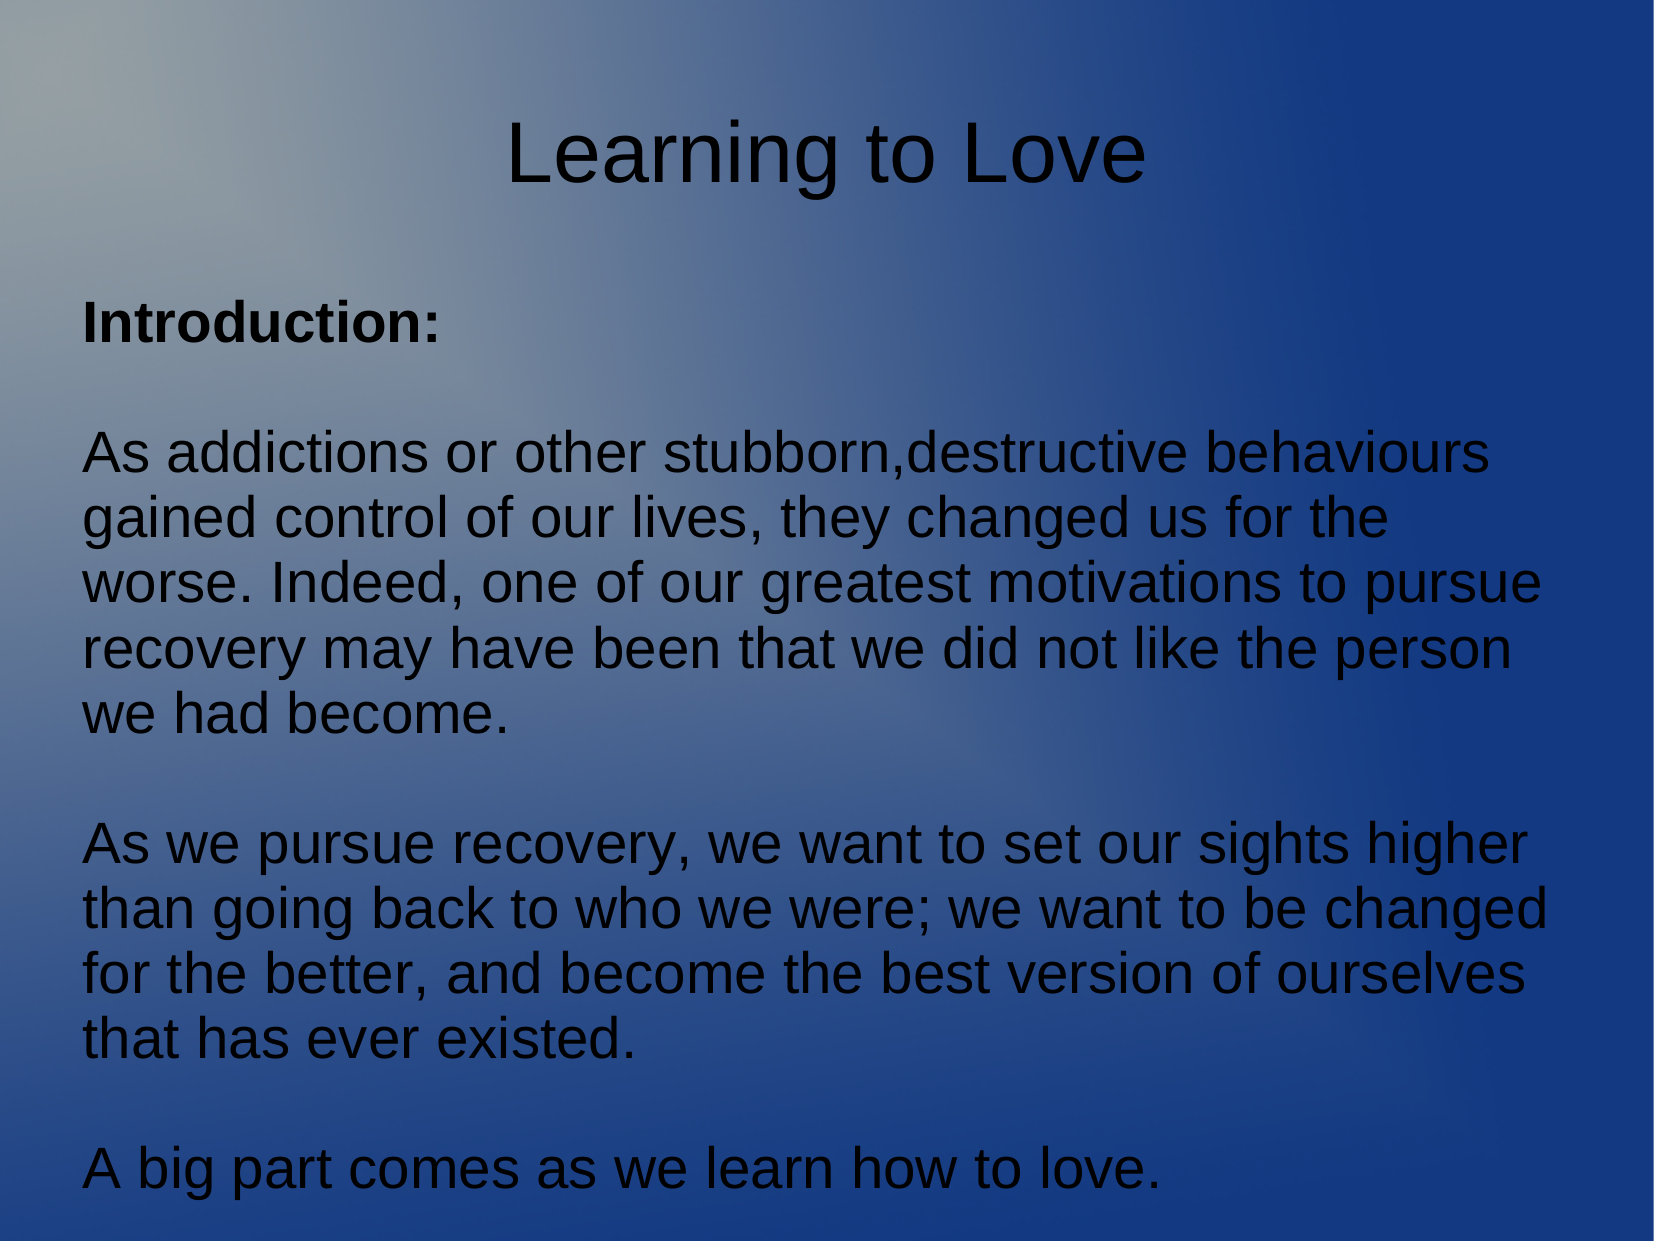

# Learning to Love
Introduction:
As addictions or other stubborn,destructive behaviours gained control of our lives, they changed us for the worse. Indeed, one of our greatest motivations to pursue recovery may have been that we did not like the person we had become.
As we pursue recovery, we want to set our sights higher than going back to who we were; we want to be changed for the better, and become the best version of ourselves that has ever existed.
A big part comes as we learn how to love.